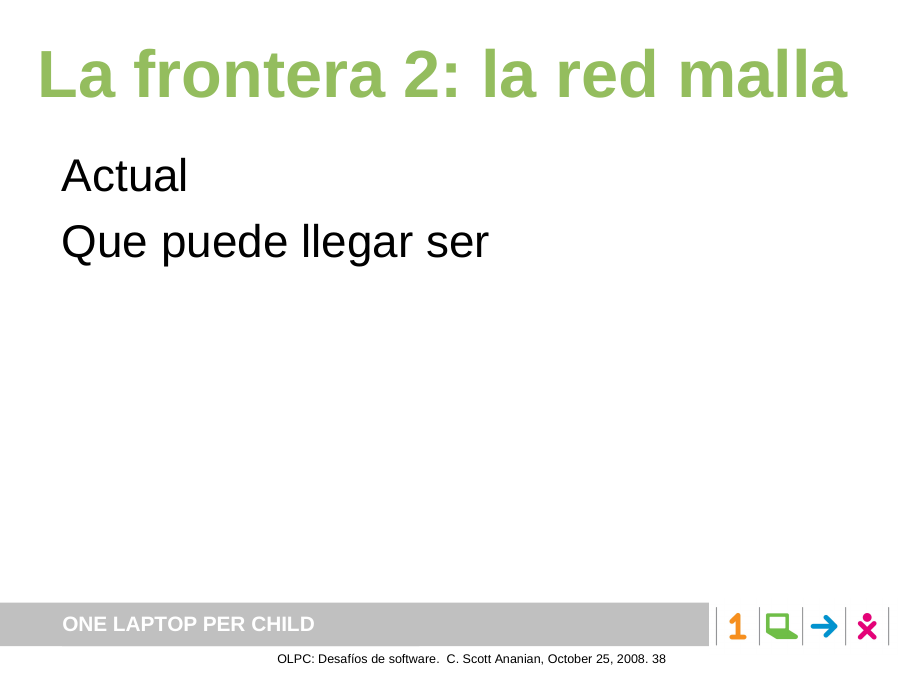

# La frontera 2: la red malla
Actual
Que puede llegar ser